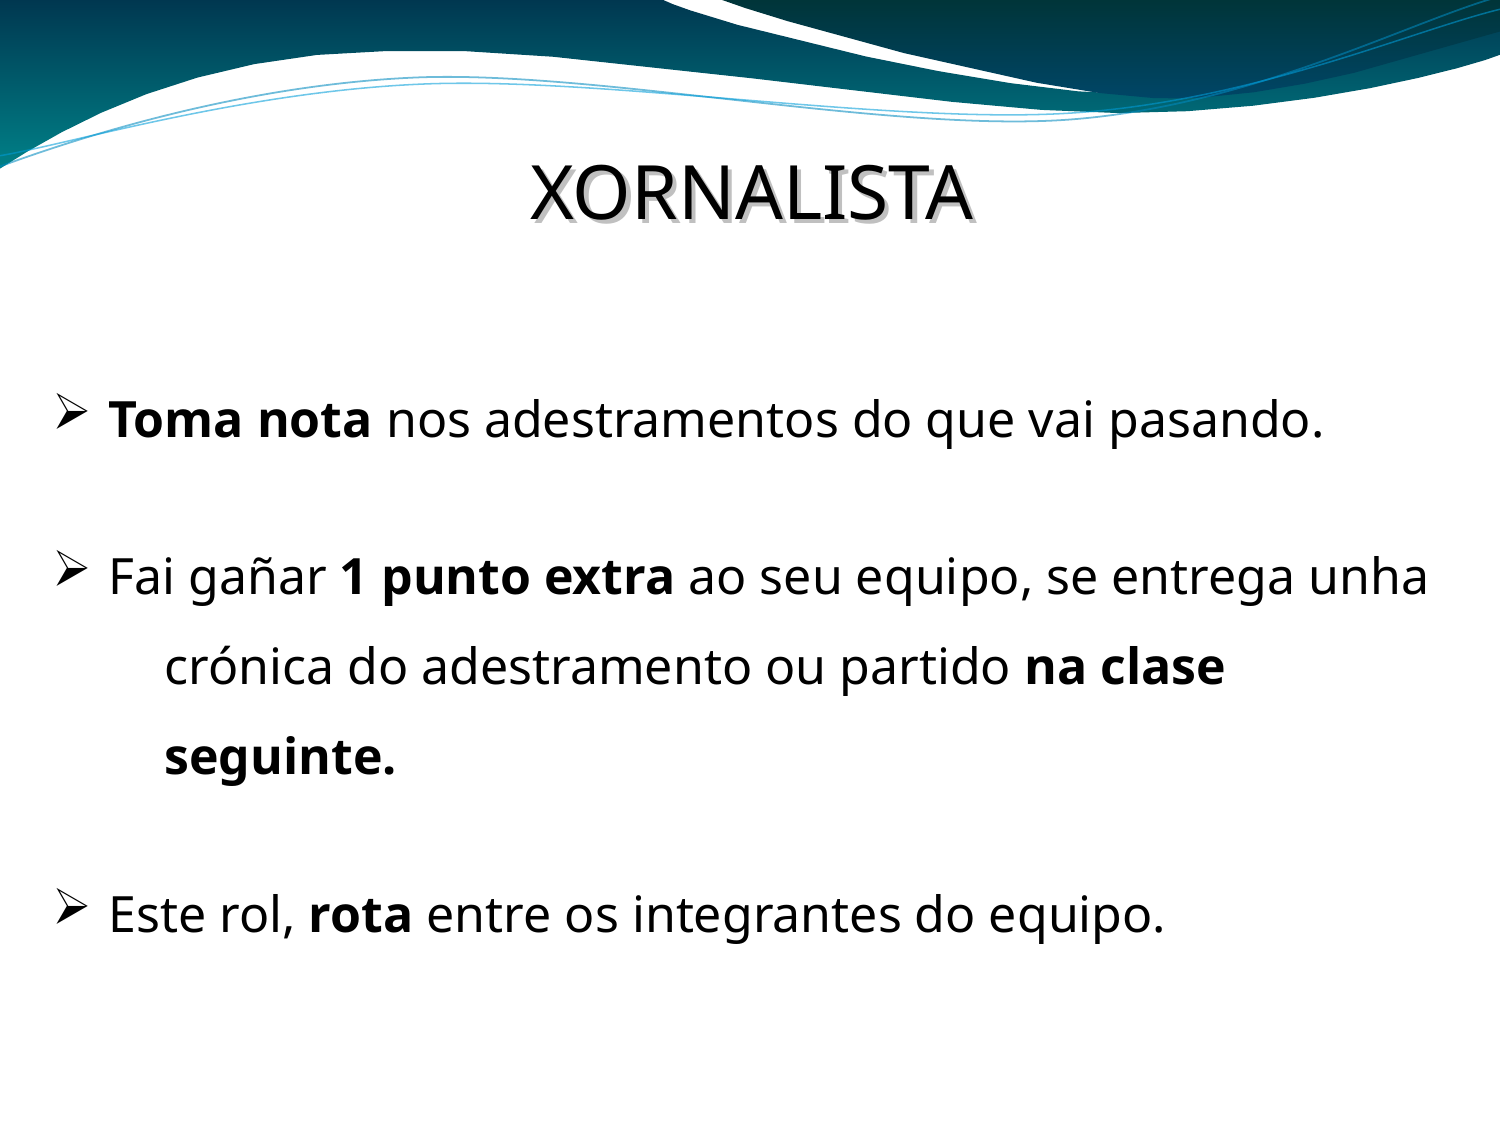

XORNALISTA
Toma nota nos adestramentos do que vai pasando.
Fai gañar 1 punto extra ao seu equipo, se entrega unha crónica do adestramento ou partido na clase seguinte.
Este rol, rota entre os integrantes do equipo.